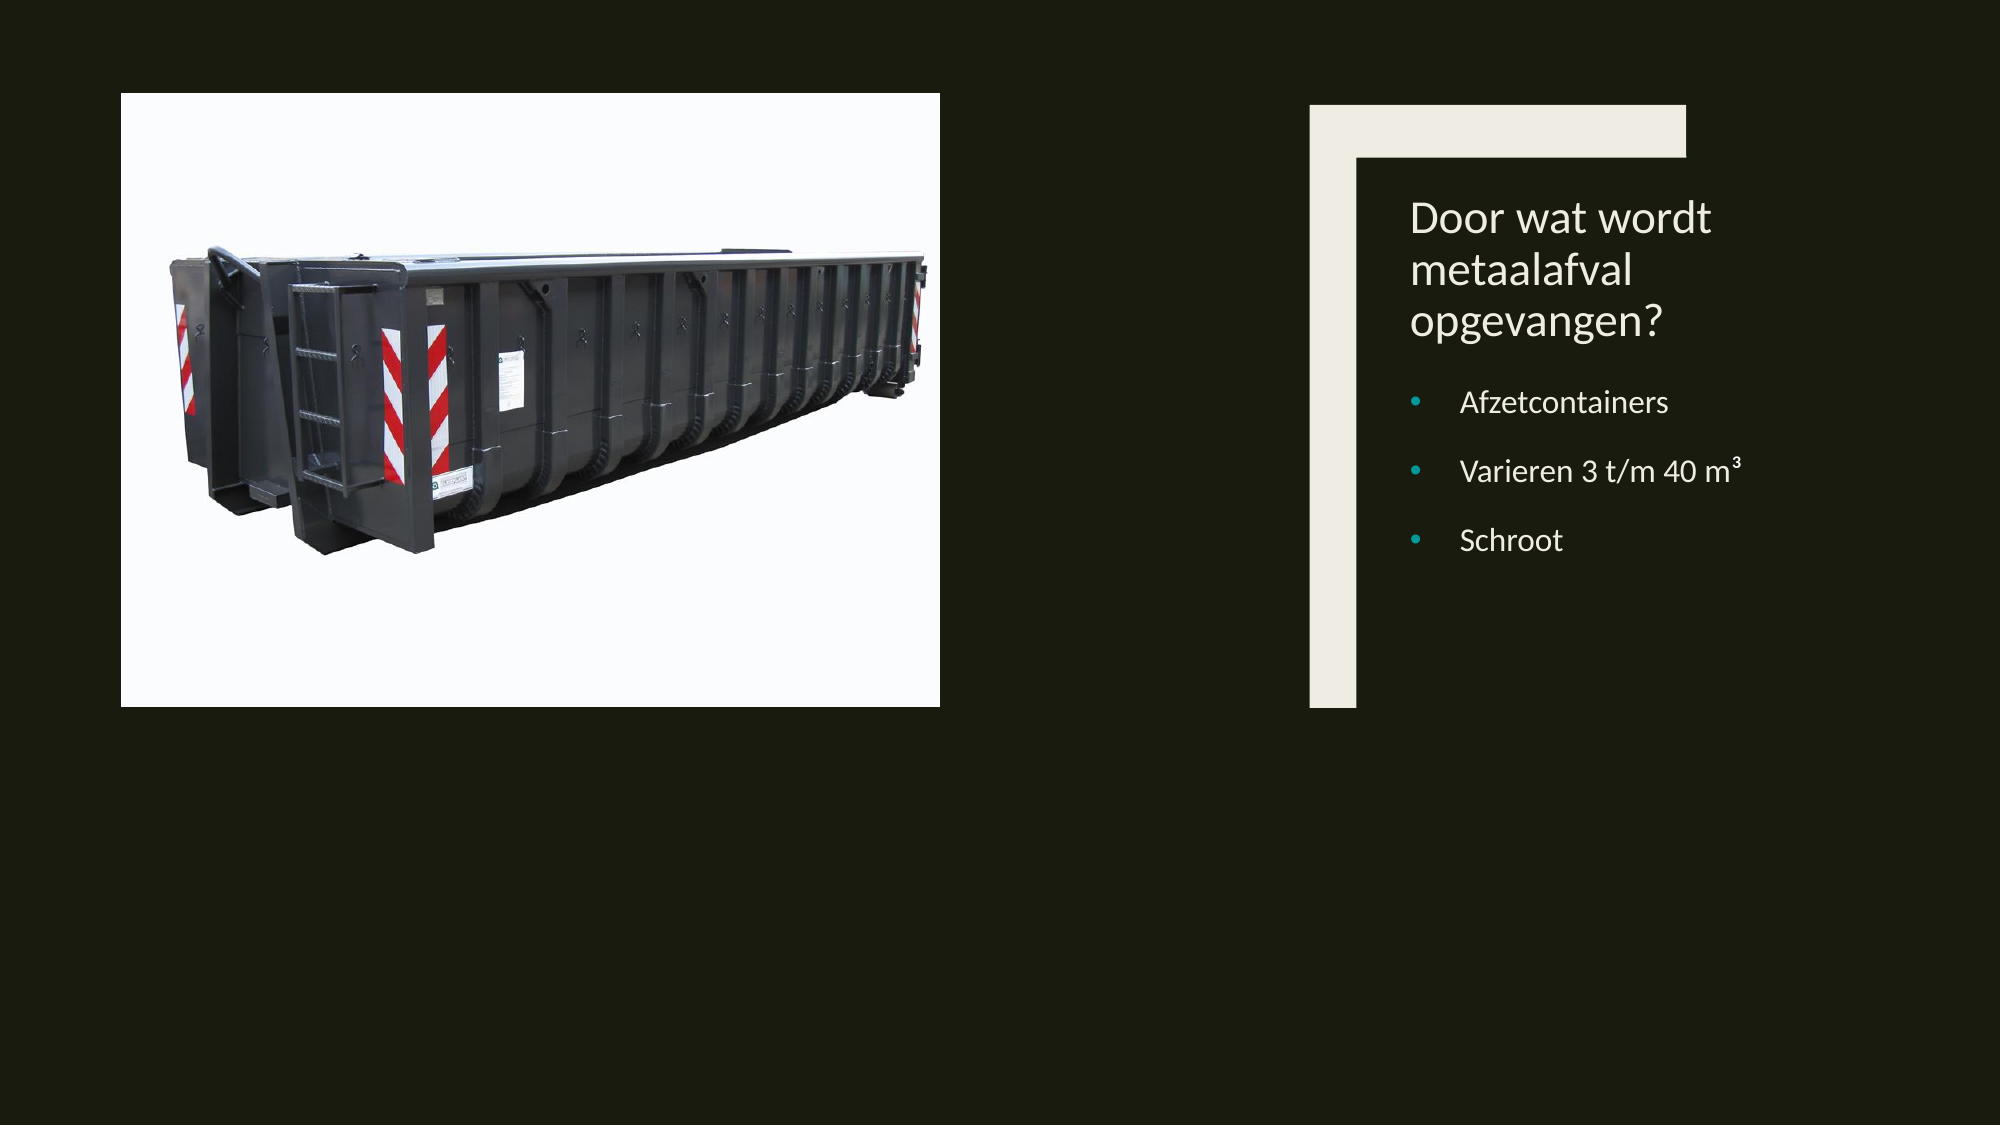

# Door wat wordt metaalafval opgevangen?
Afzetcontainers
Varieren 3 t/m 40 m³
Schroot